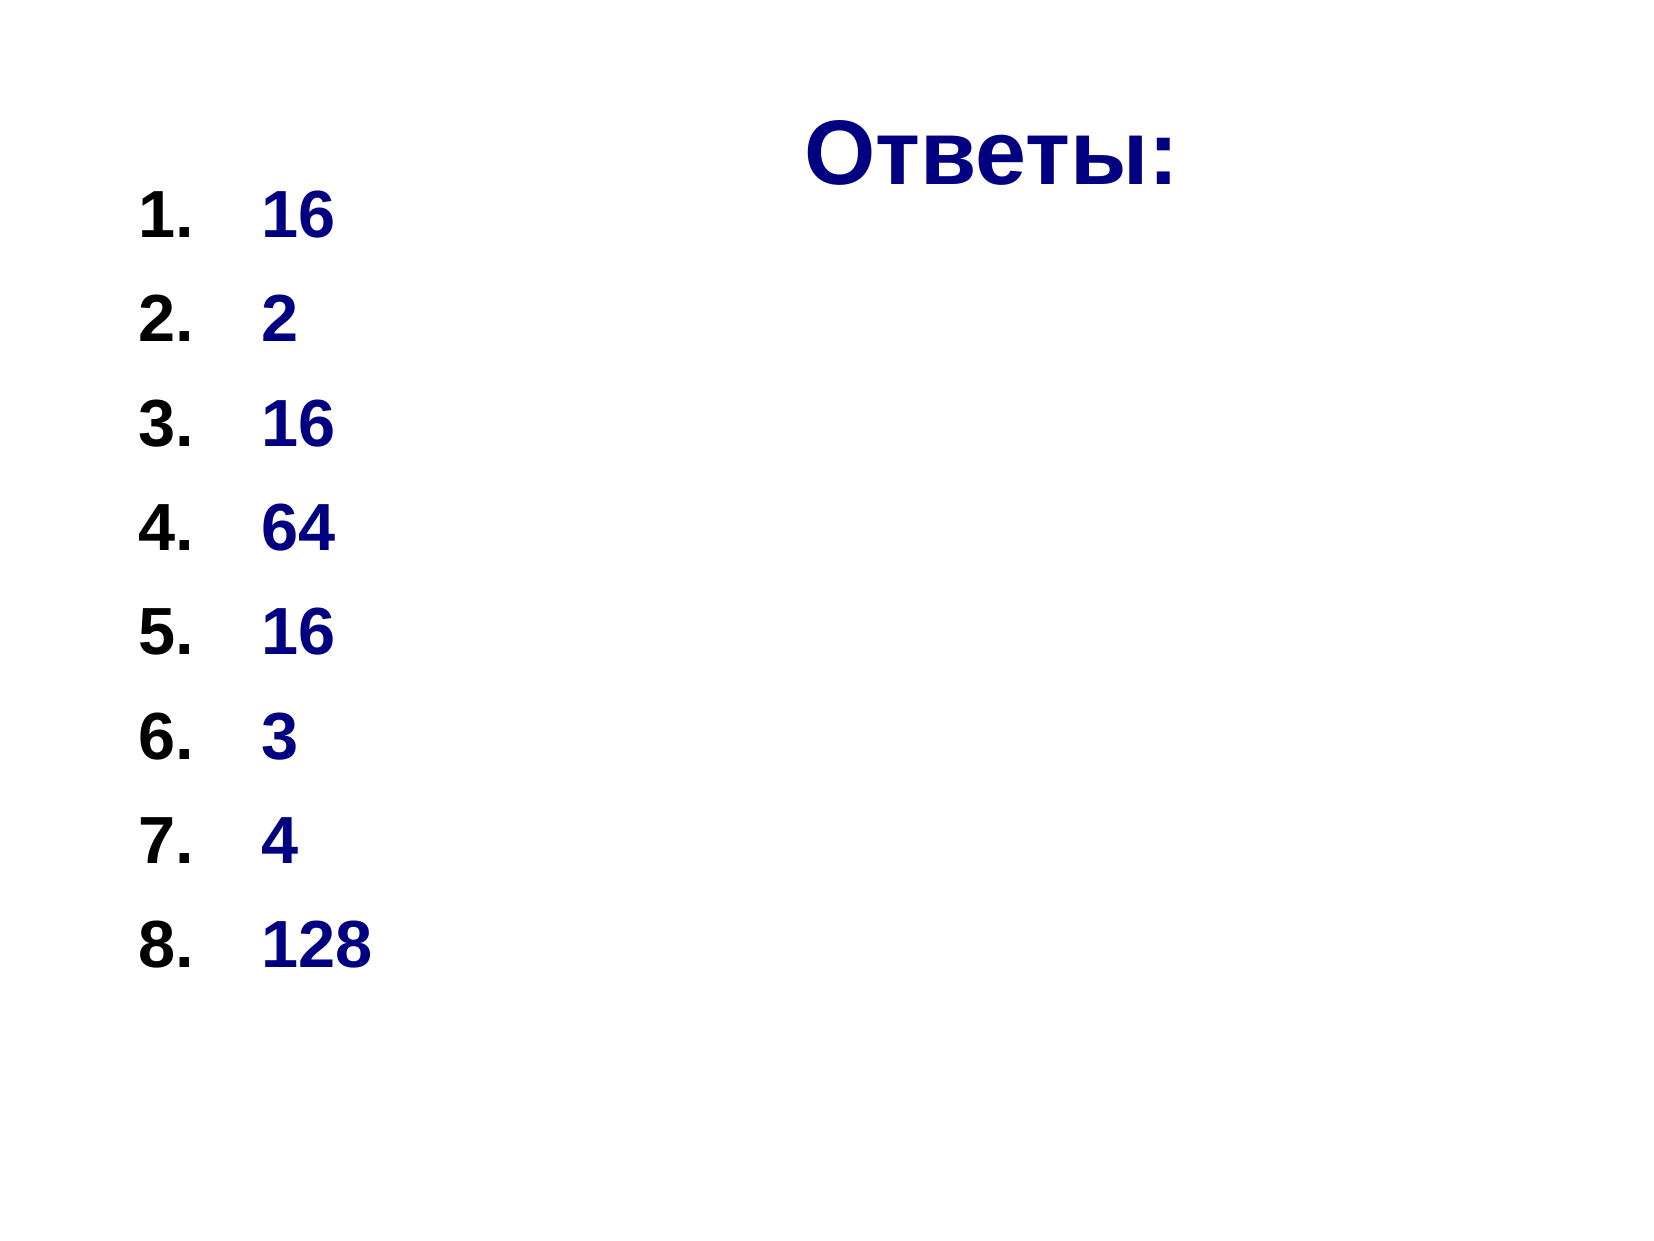

# Ответы:
16
2
16
64
16
3
4
128